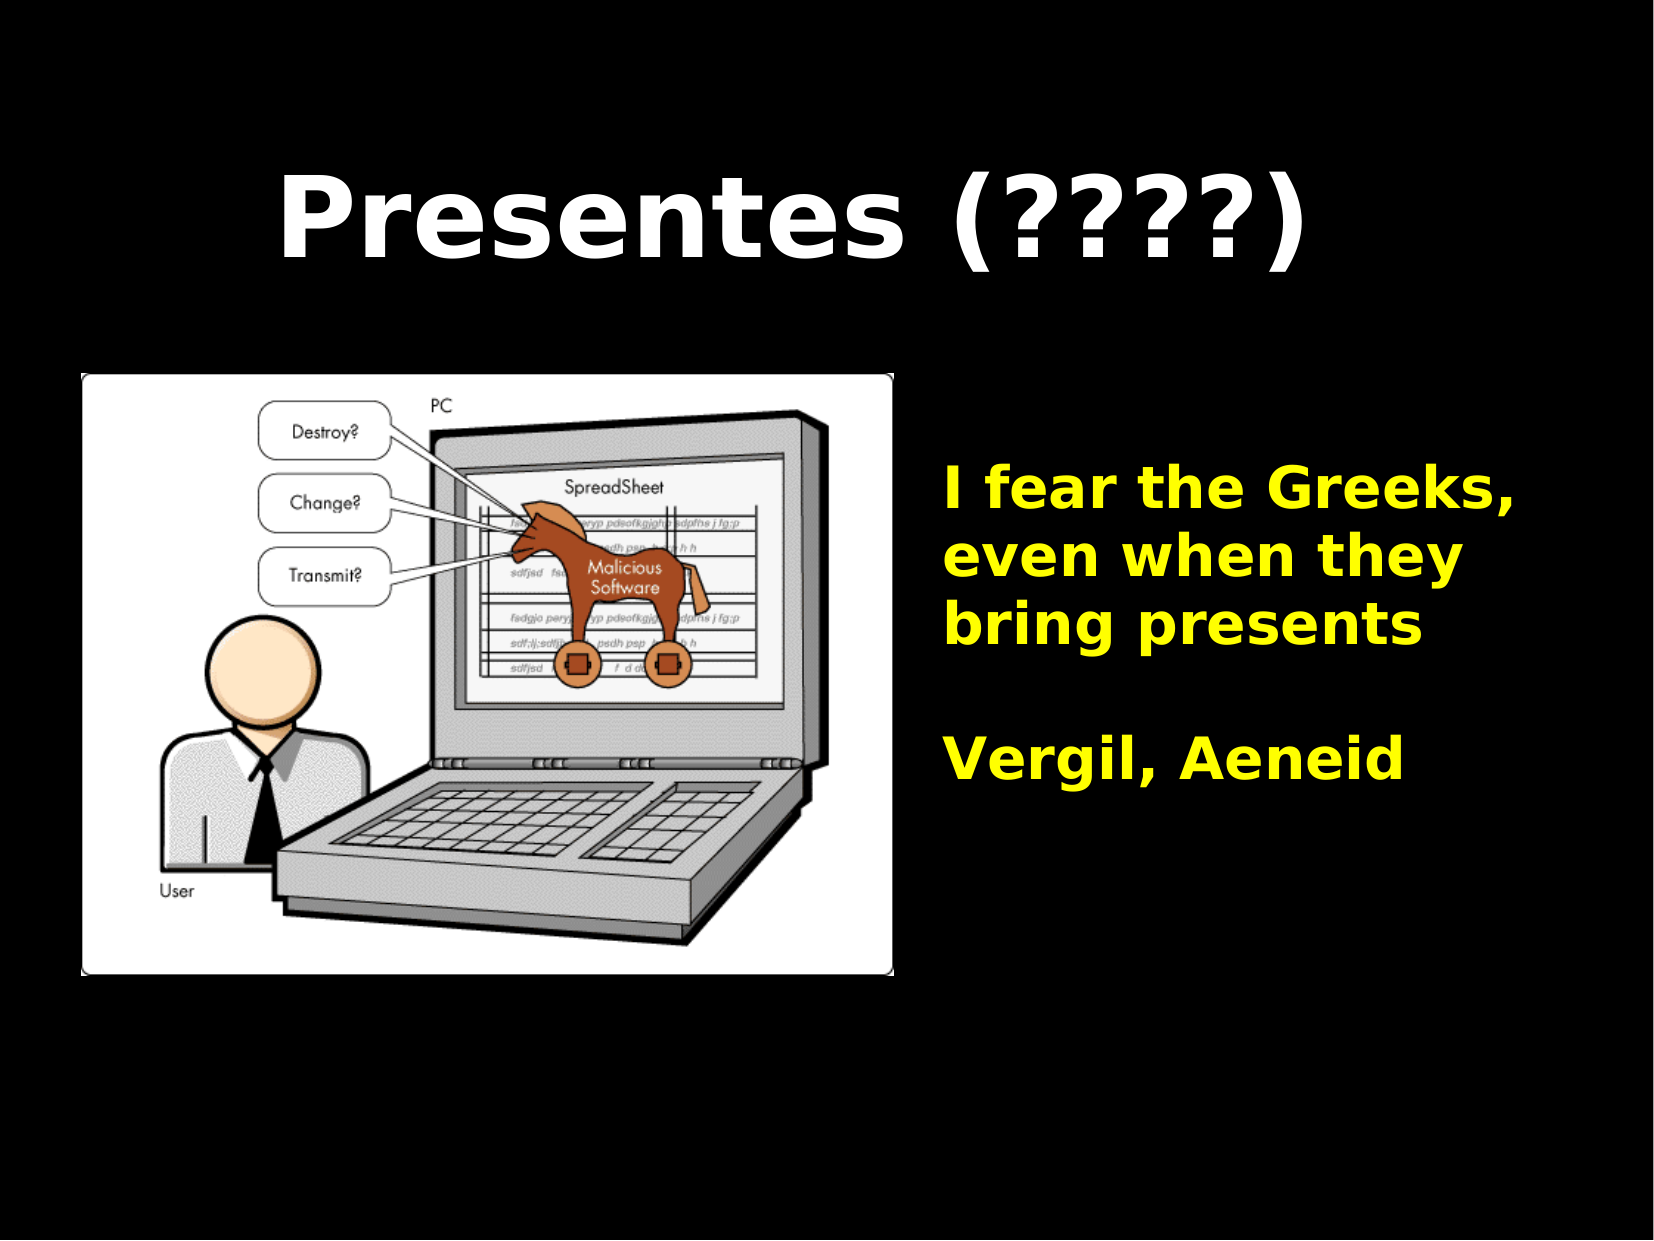

# Presentes (????)
I fear the Greeks,
even when they
bring presents
Vergil, Aeneid